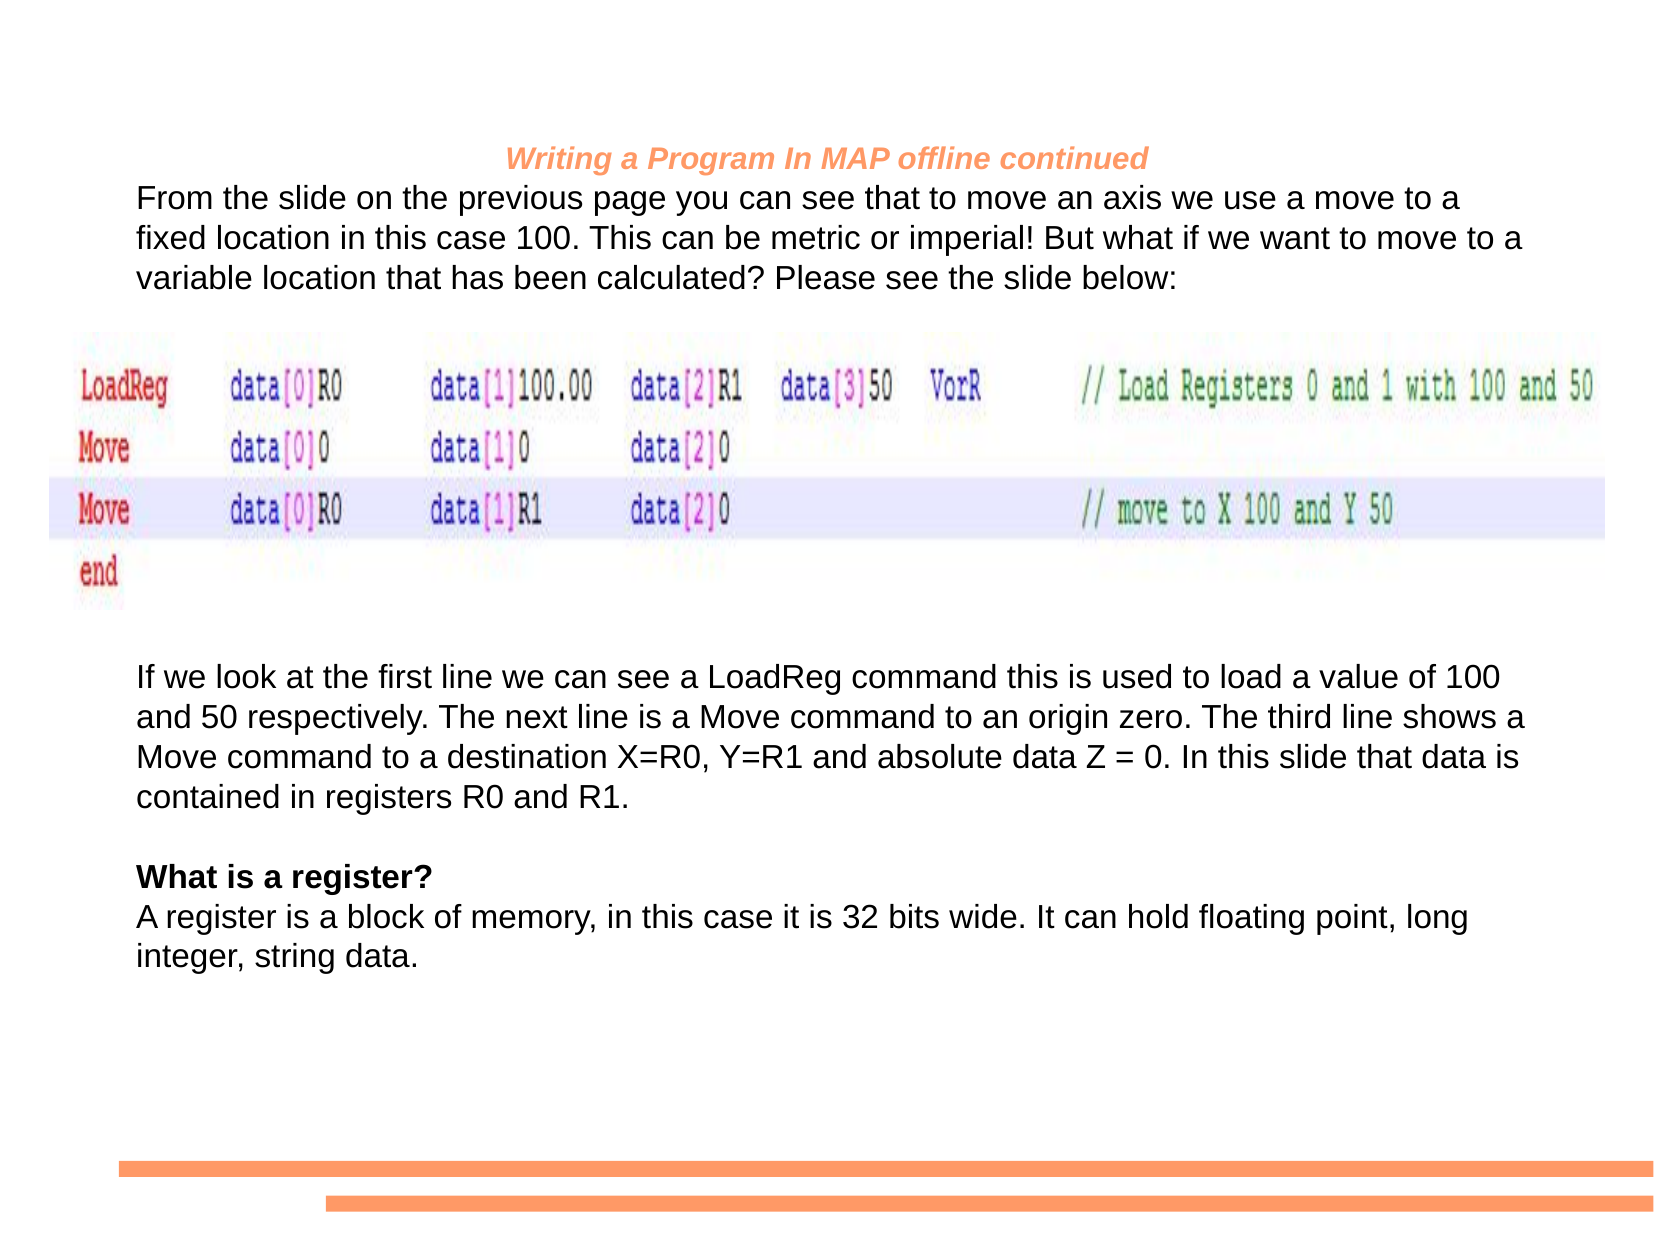

# Writing a Program In MAP offline continued
From the slide on the previous page you can see that to move an axis we use a move to a fixed location in this case 100. This can be metric or imperial! But what if we want to move to a variable location that has been calculated? Please see the slide below:
If we look at the first line we can see a LoadReg command this is used to load a value of 100 and 50 respectively. The next line is a Move command to an origin zero. The third line shows a Move command to a destination X=R0, Y=R1 and absolute data Z = 0. In this slide that data is contained in registers R0 and R1.
What is a register?
A register is a block of memory, in this case it is 32 bits wide. It can hold floating point, long integer, string data.